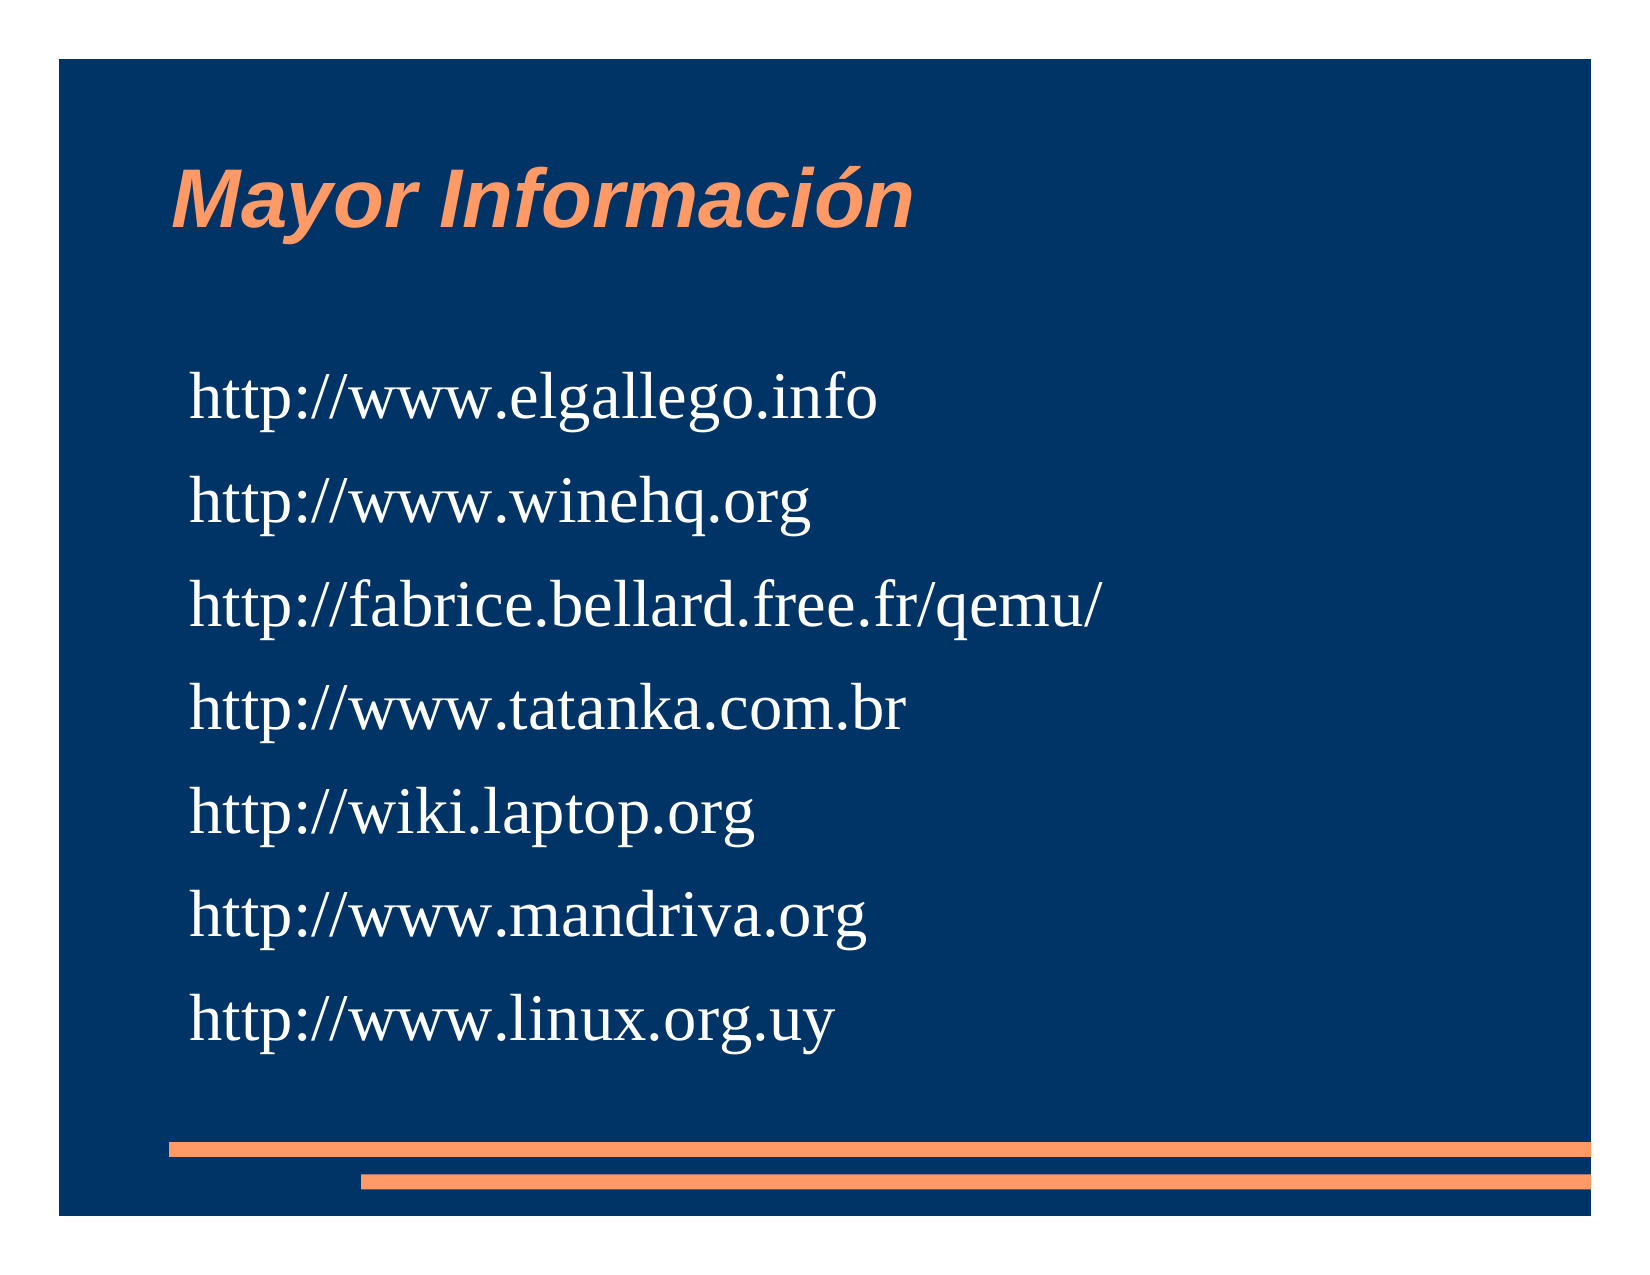

# Mayor Información
http://www.elgallego.info
http://www.winehq.org
http://fabrice.bellard.free.fr/qemu/
http://www.tatanka.com.br
http://wiki.laptop.org
http://www.mandriva.org
http://www.linux.org.uy